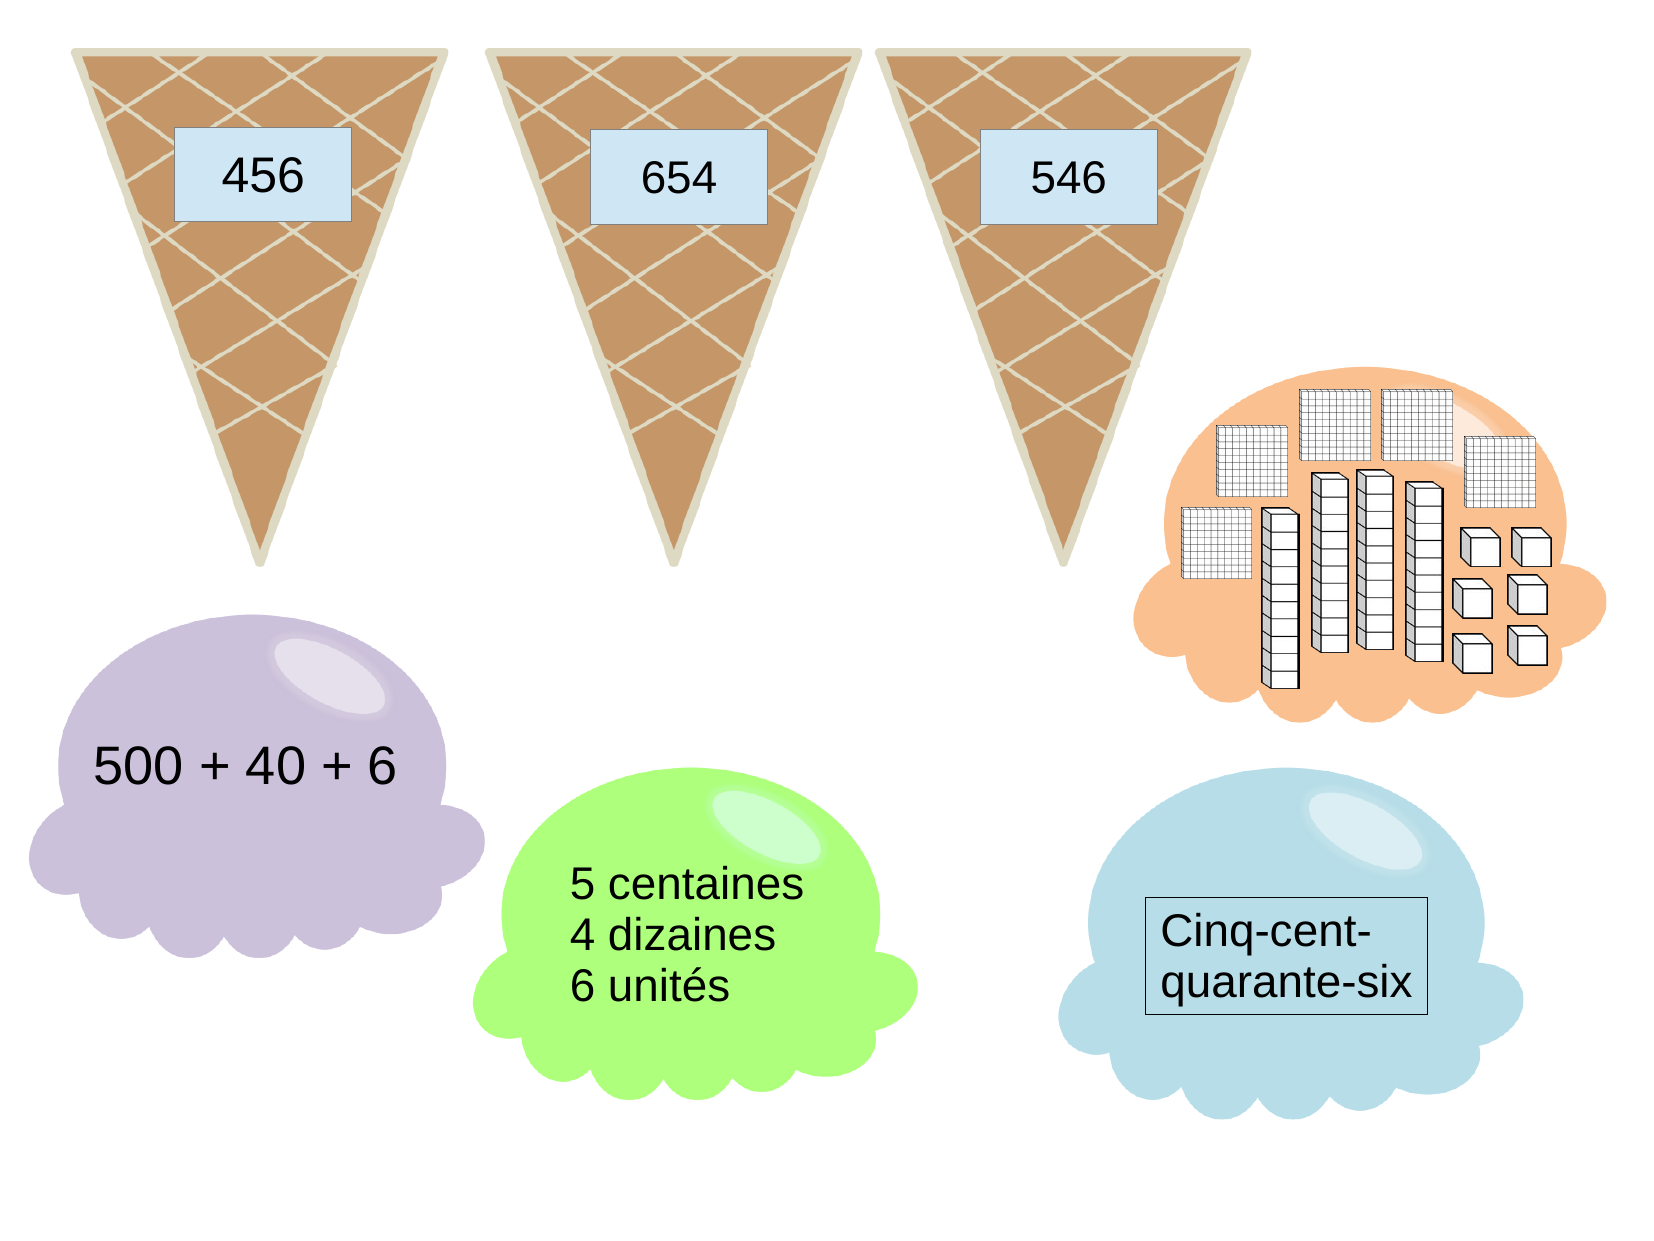

456
654
546
500 + 40 + 6
5 centaines
4 dizaines
6 unités
Cinq-cent-
quarante-six